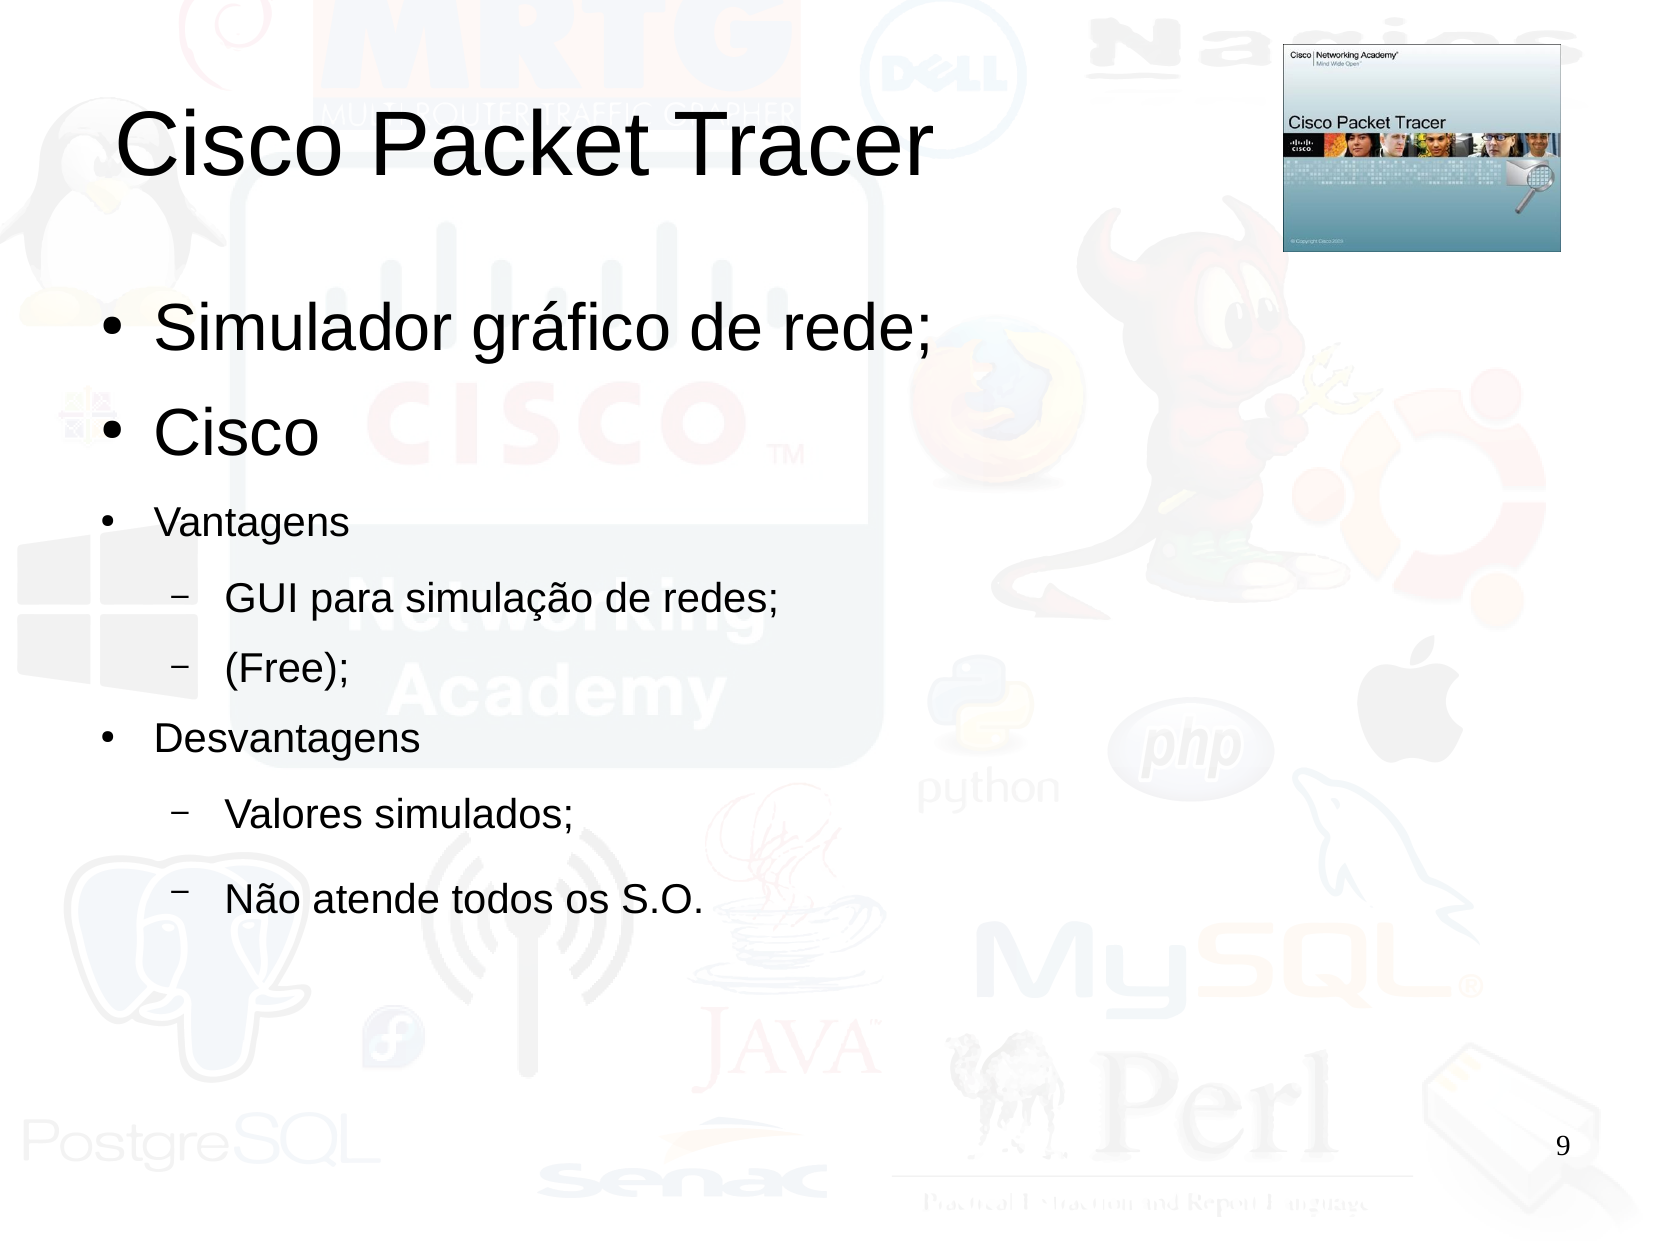

Cisco Packet Tracer
# Simulador gráfico de rede;
Cisco
Vantagens
GUI para simulação de redes;
(Free);
Desvantagens
Valores simulados;
Não atende todos os S.O.
9